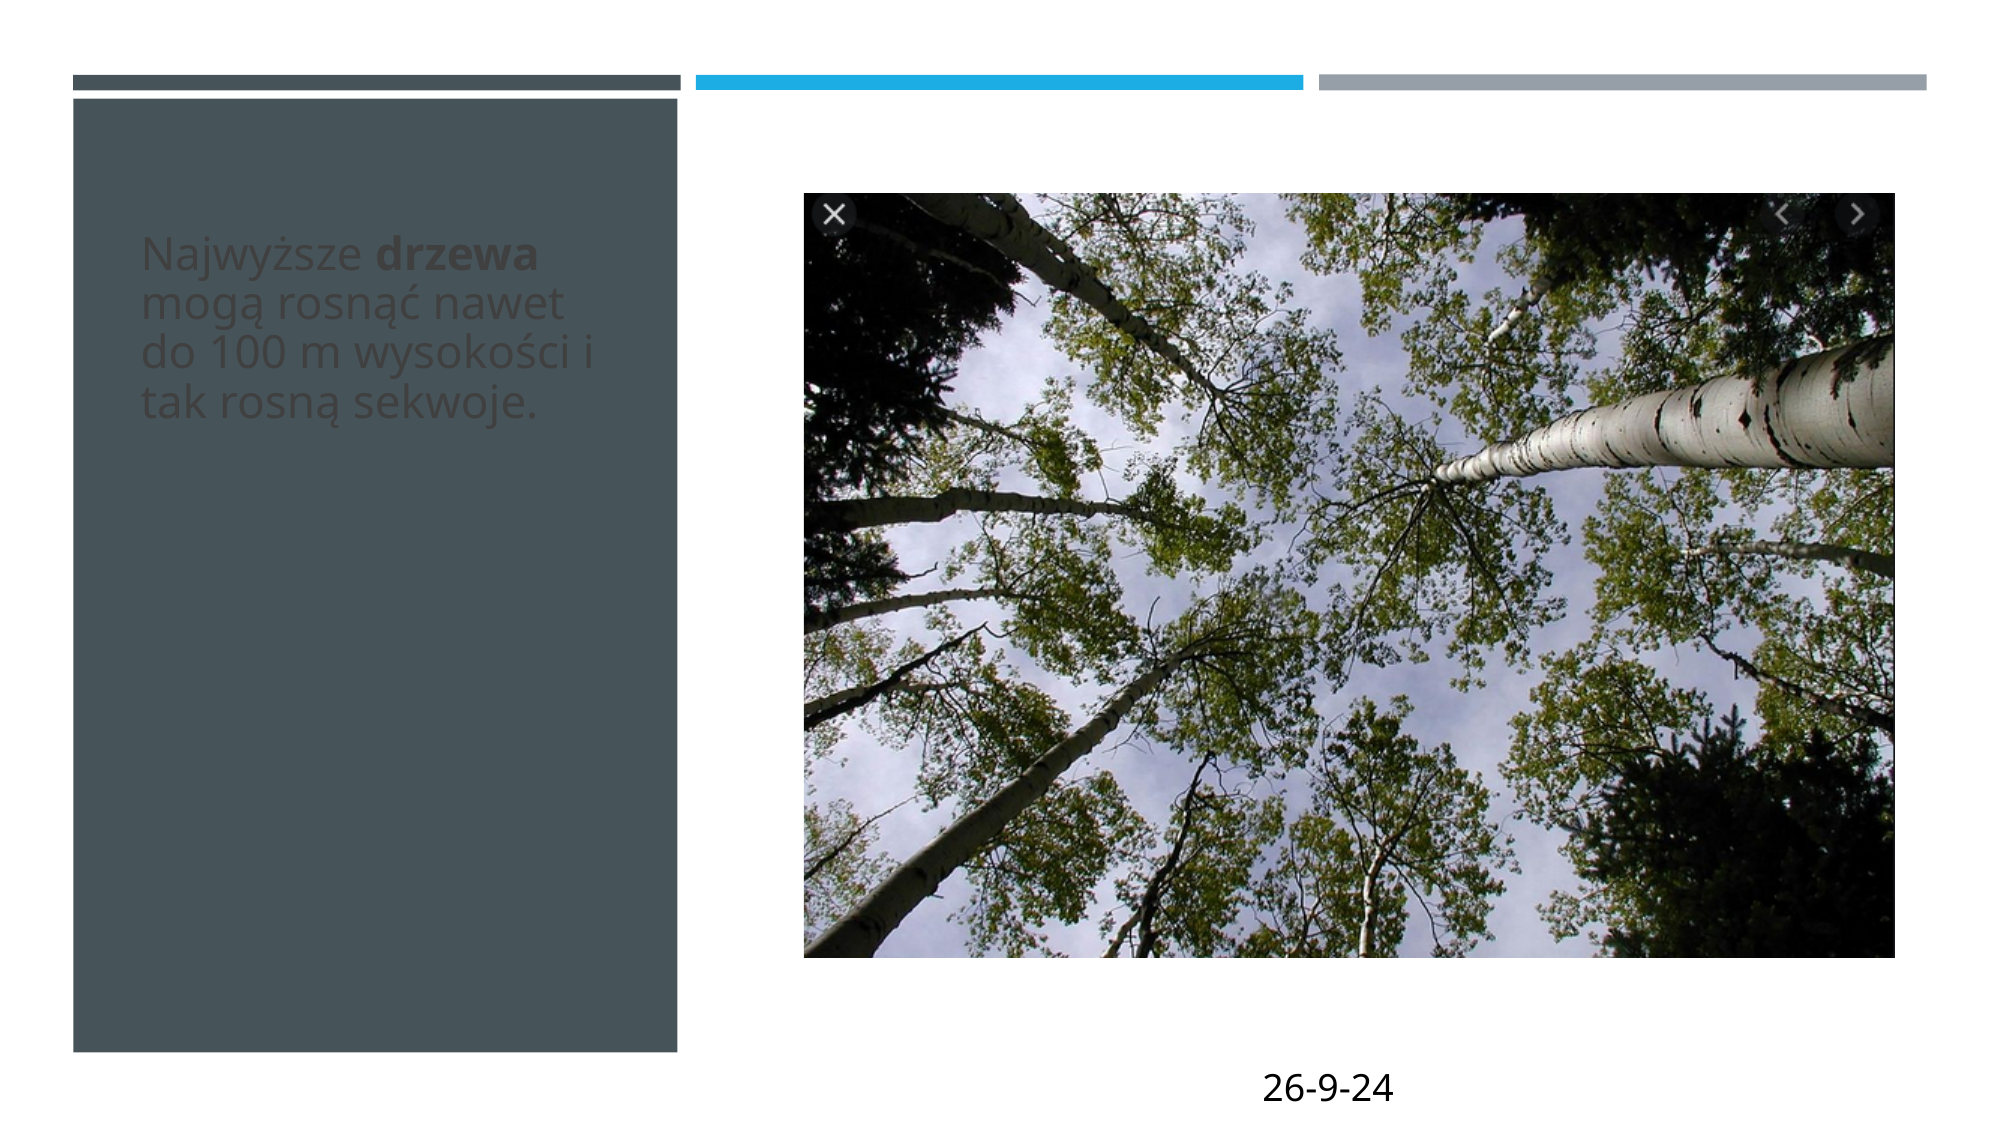

# Najwyższe drzewa mogą rosnąć nawet do 100 m wysokości i tak rosną sekwoje.
26-8-21